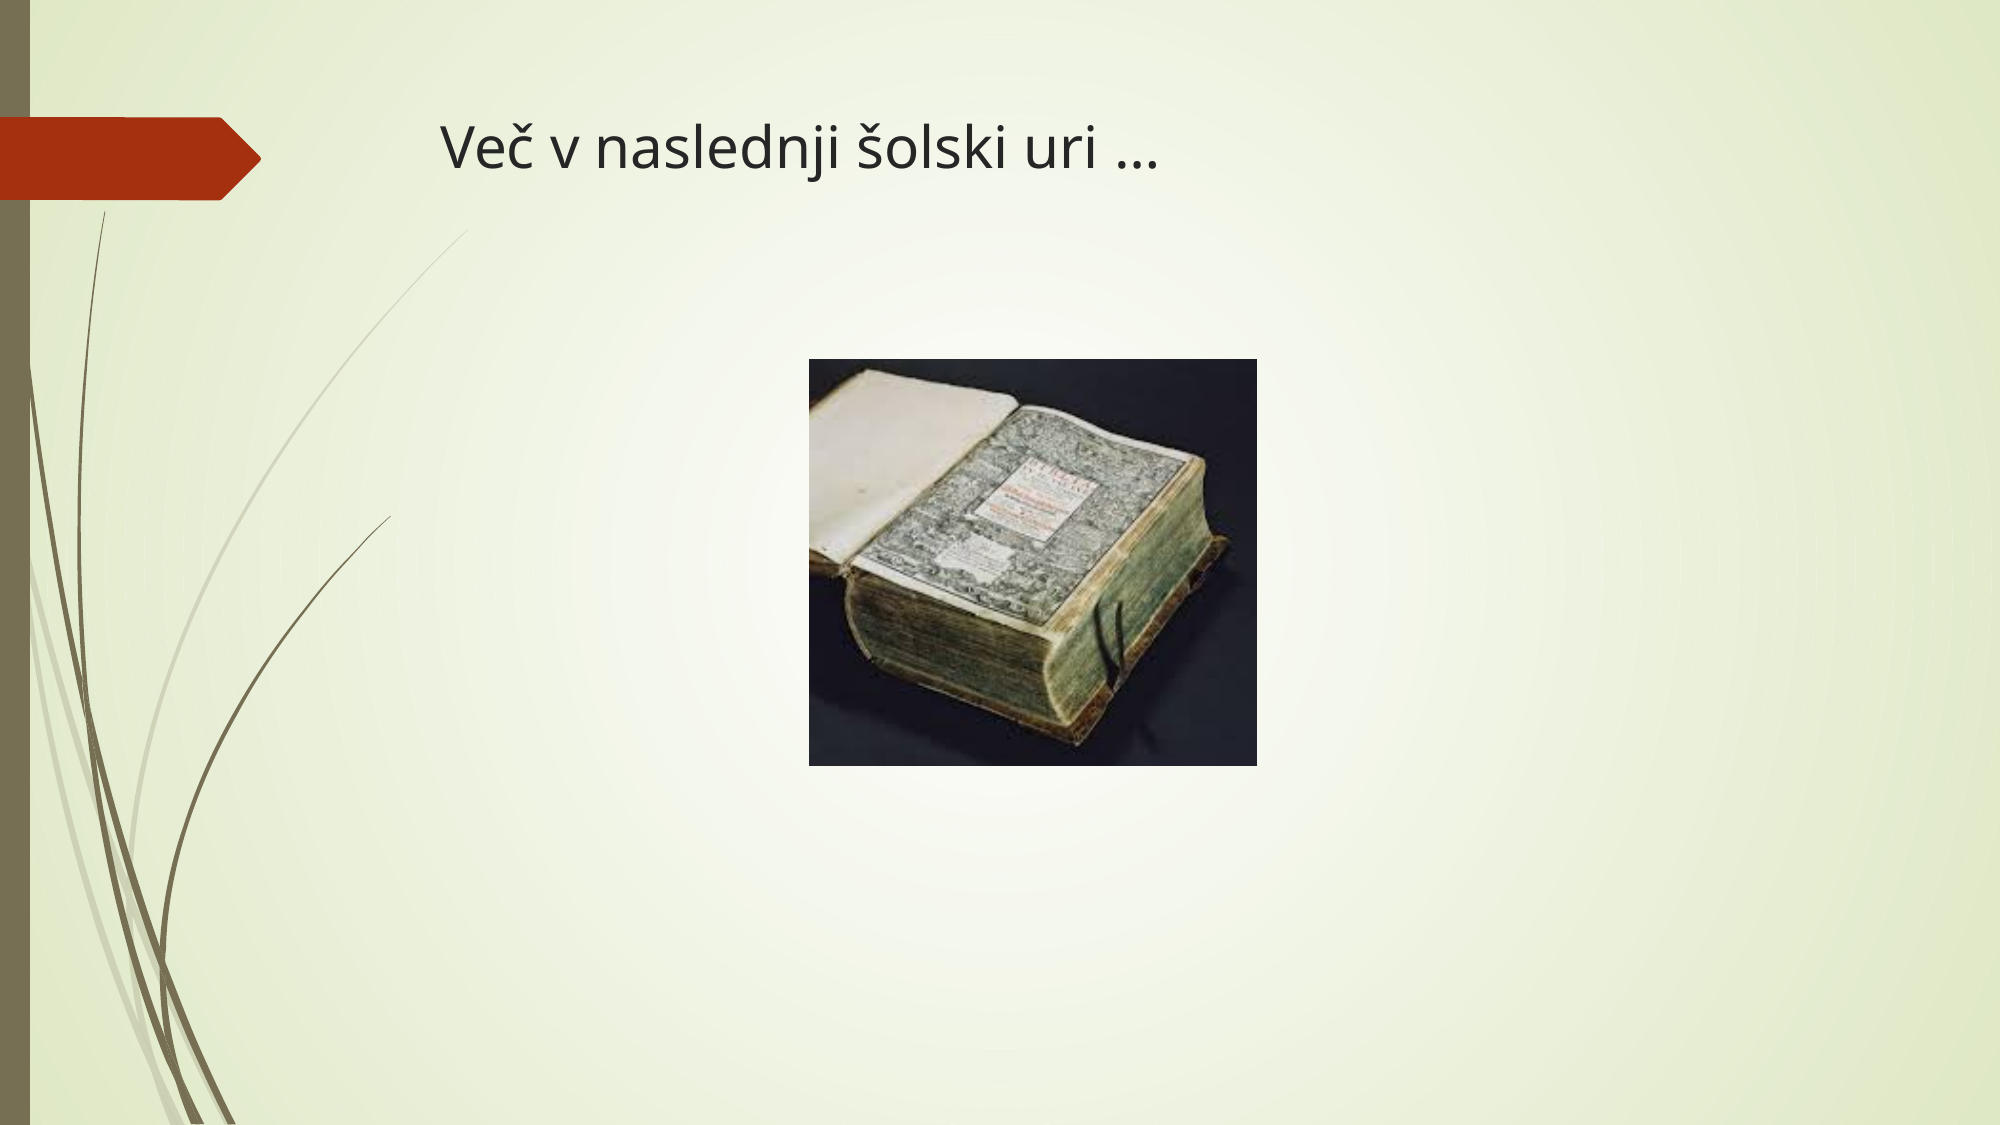

# Več v naslednji šolski uri …